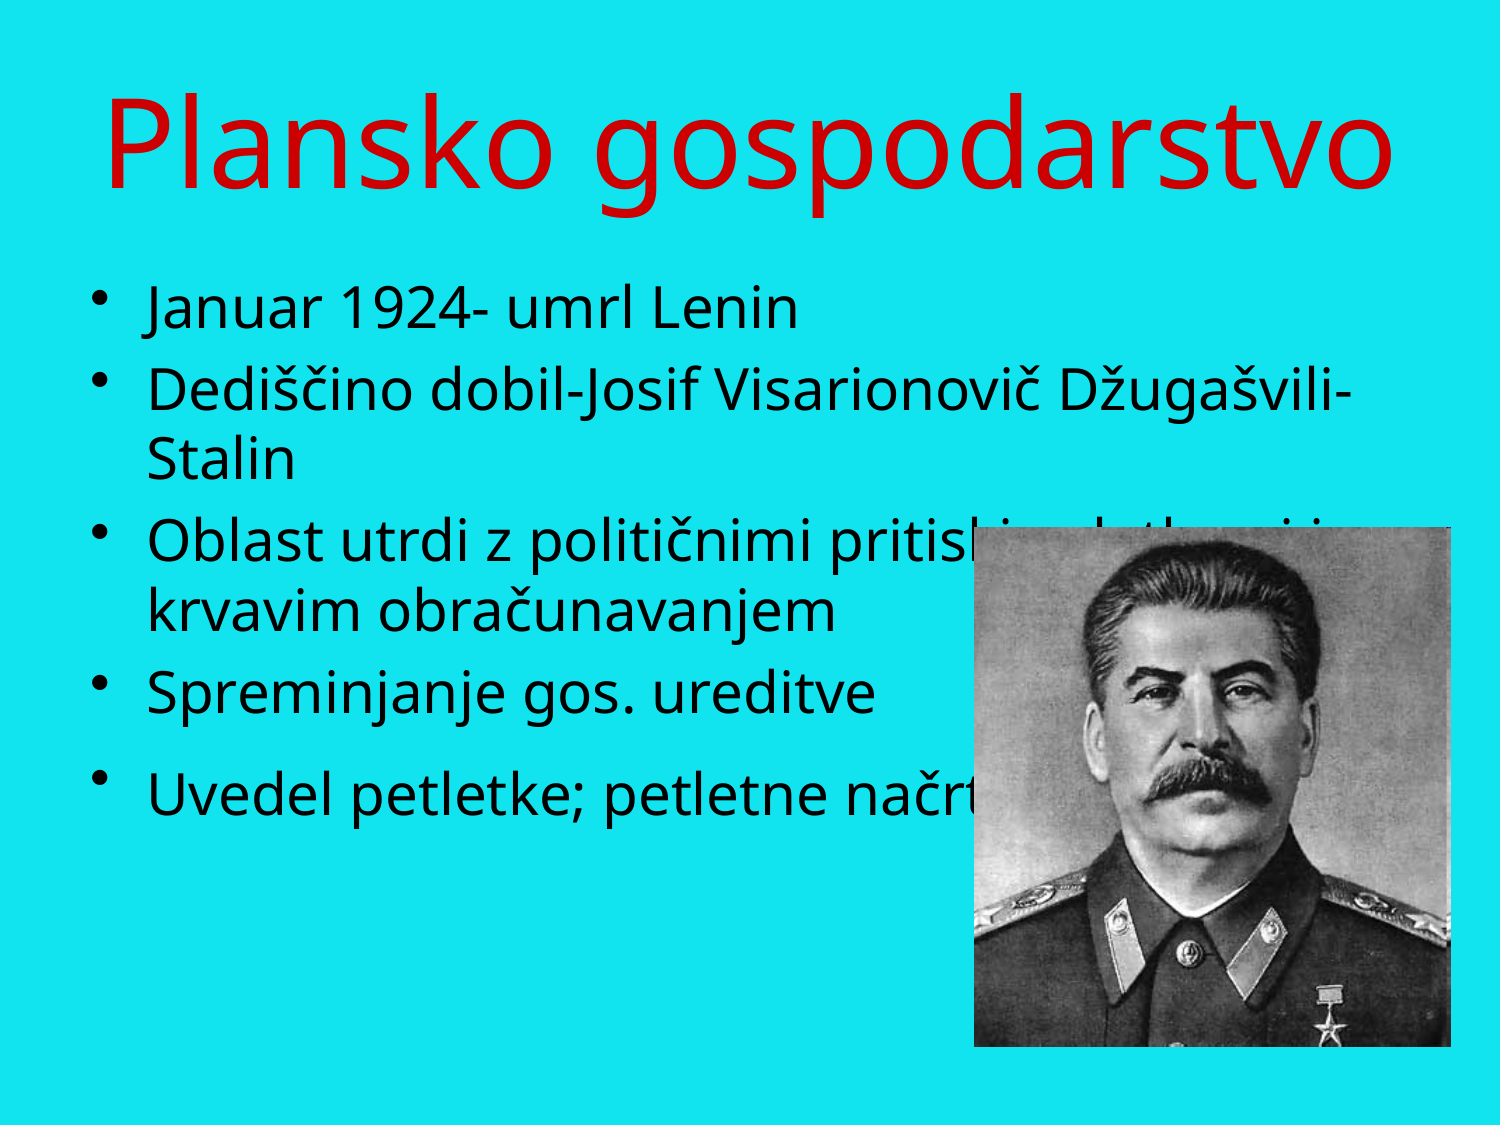

# Plansko gospodarstvo
Januar 1924- umrl Lenin
Dediščino dobil-Josif Visarionovič Džugašvili-Stalin
Oblast utrdi z političnimi pritiski,spletkami in krvavim obračunavanjem
Spreminjanje gos. ureditve
Uvedel petletke; petletne načrte gos. razvoja
http://www.google.si/imgres?imgurl=http://www.biografiasyvidas.com/biografia/s/fotos/stalin.jpg&imgrefurl=http://www.biografiasyvidas.com/biografia/s/stalin.htm&usg=__y5WZ7we4AvANMU1bdv4EYWmChrU=&h=371&w=340&sz=20&hl=sl&start=0&zoom=1&tbnid=jgDNDvjgQ_75EM:&tbnh=140&tbnw=128&prev=/images%3Fq%3Dstalin%26um%3D1%26hl%3Dsl%26biw%3D1024%26bih%3D578%26tbs%3Disch:1&um=1&itbs=1&iact=rc&dur=954&ei=lQ_MTM6qLY-Cswby7rmXCA&oei=lQ_MTM6qLY-Cswby7rmXCA&esq=1&page=1&ndsp=19&ved=1t:429,r:1,s:0&tx=32&ty=11